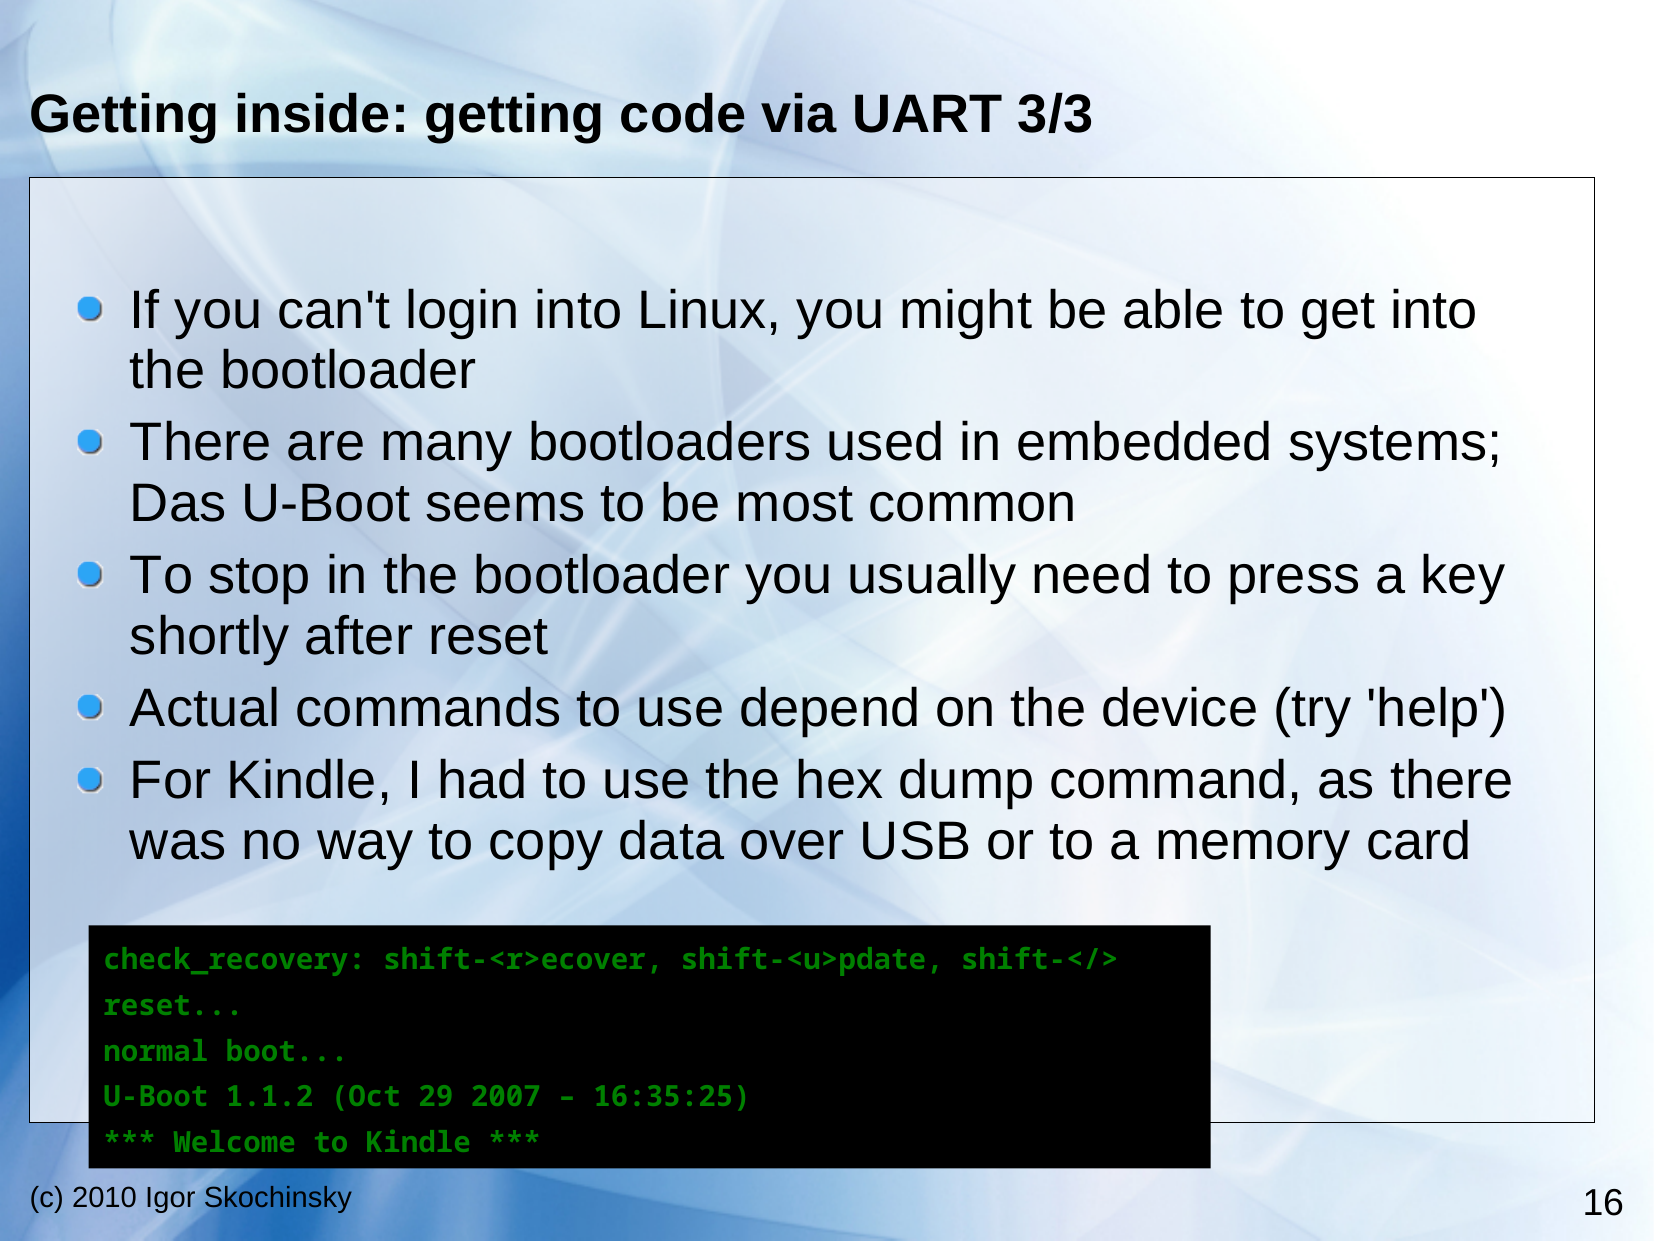

# Getting inside: getting code via UART 3/3
If you can't login into Linux, you might be able to get into the bootloader
There are many bootloaders used in embedded systems; Das U-Boot seems to be most common
To stop in the bootloader you usually need to press a key shortly after reset
Actual commands to use depend on the device (try 'help')
For Kindle, I had to use the hex dump command, as there was no way to copy data over USB or to a memory card
check_recovery: shift-<r>ecover, shift-<u>pdate, shift-</> reset...
normal boot...
U-Boot 1.1.2 (Oct 29 2007 – 16:35:25)
*** Welcome to Kindle ***
(c) 2010 Igor Skochinsky
16